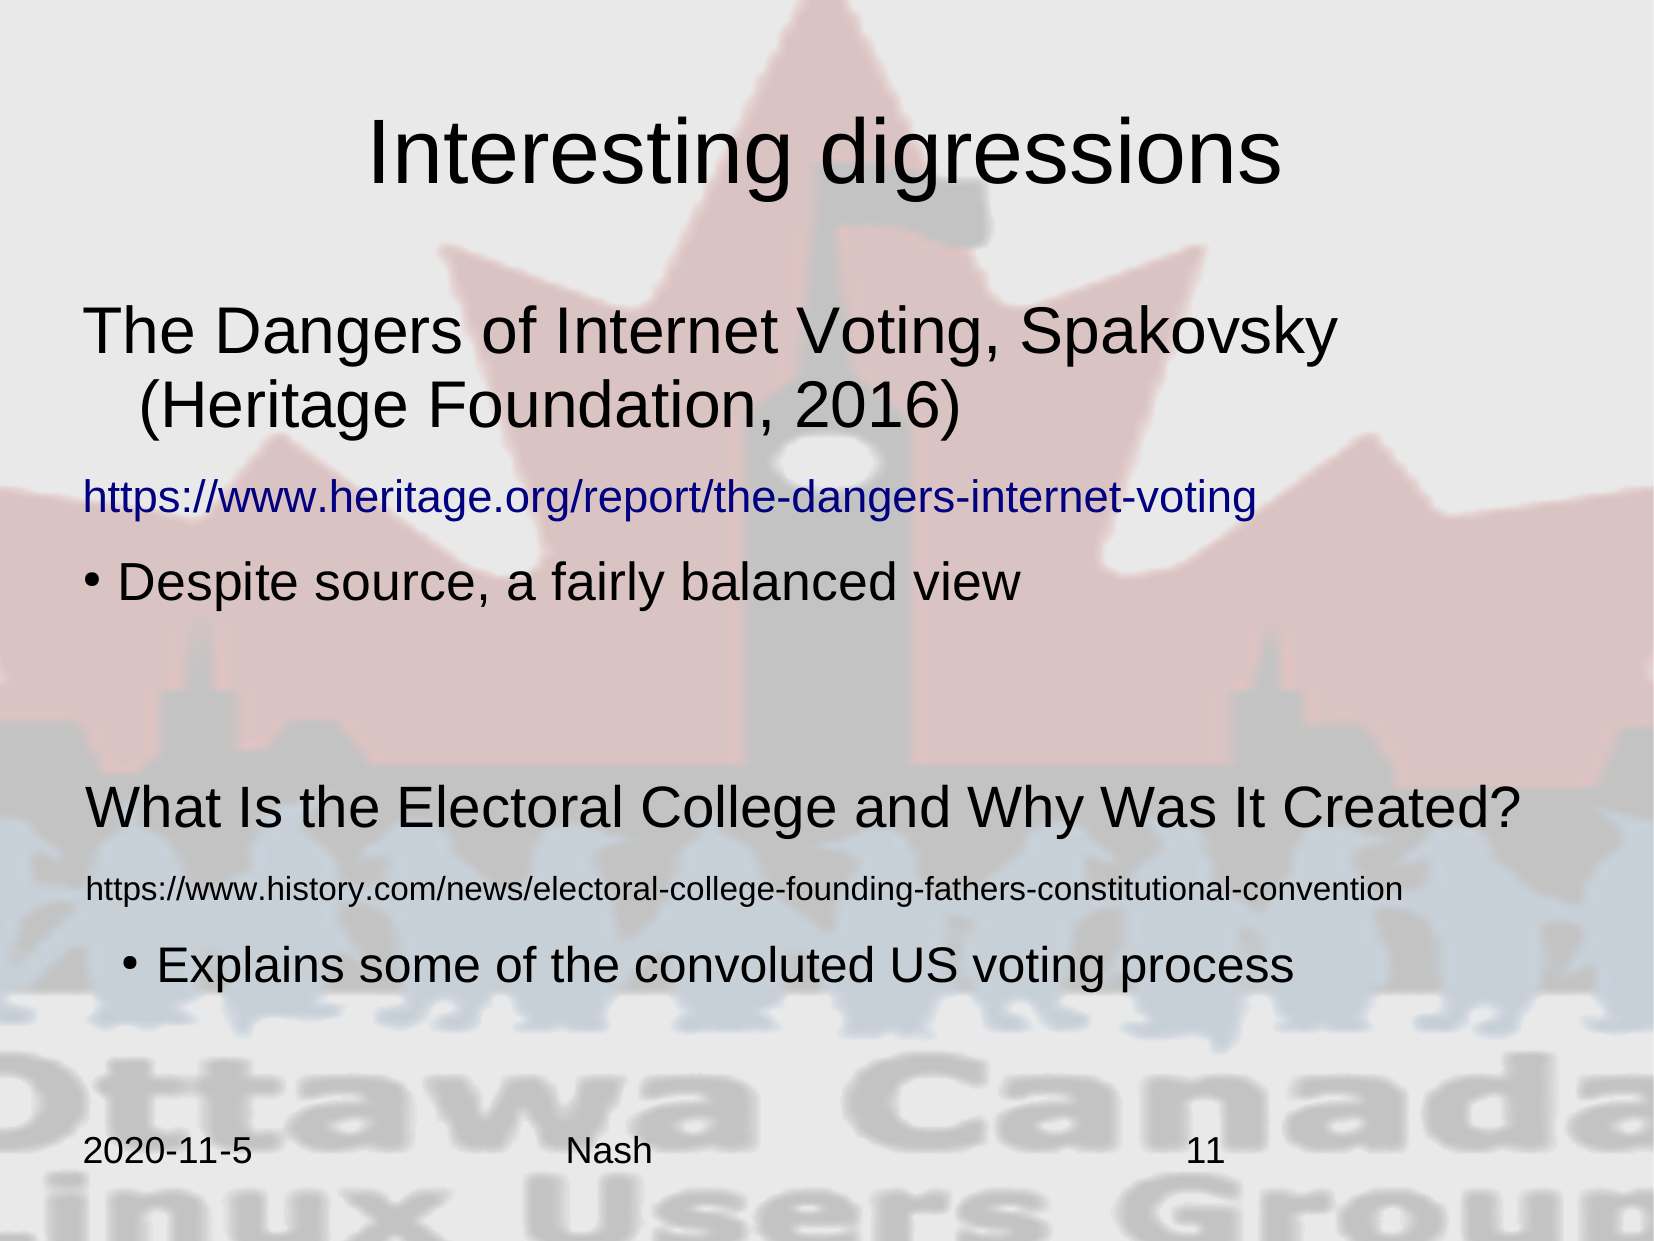

# Interesting digressions
The Dangers of Internet Voting, Spakovsky (Heritage Foundation, 2016)
https://www.heritage.org/report/the-dangers-internet-voting
Despite source, a fairly balanced view
What Is the Electoral College and Why Was It Created?
https://www.history.com/news/electoral-college-founding-fathers-constitutional-convention
Explains some of the convoluted US voting process
11